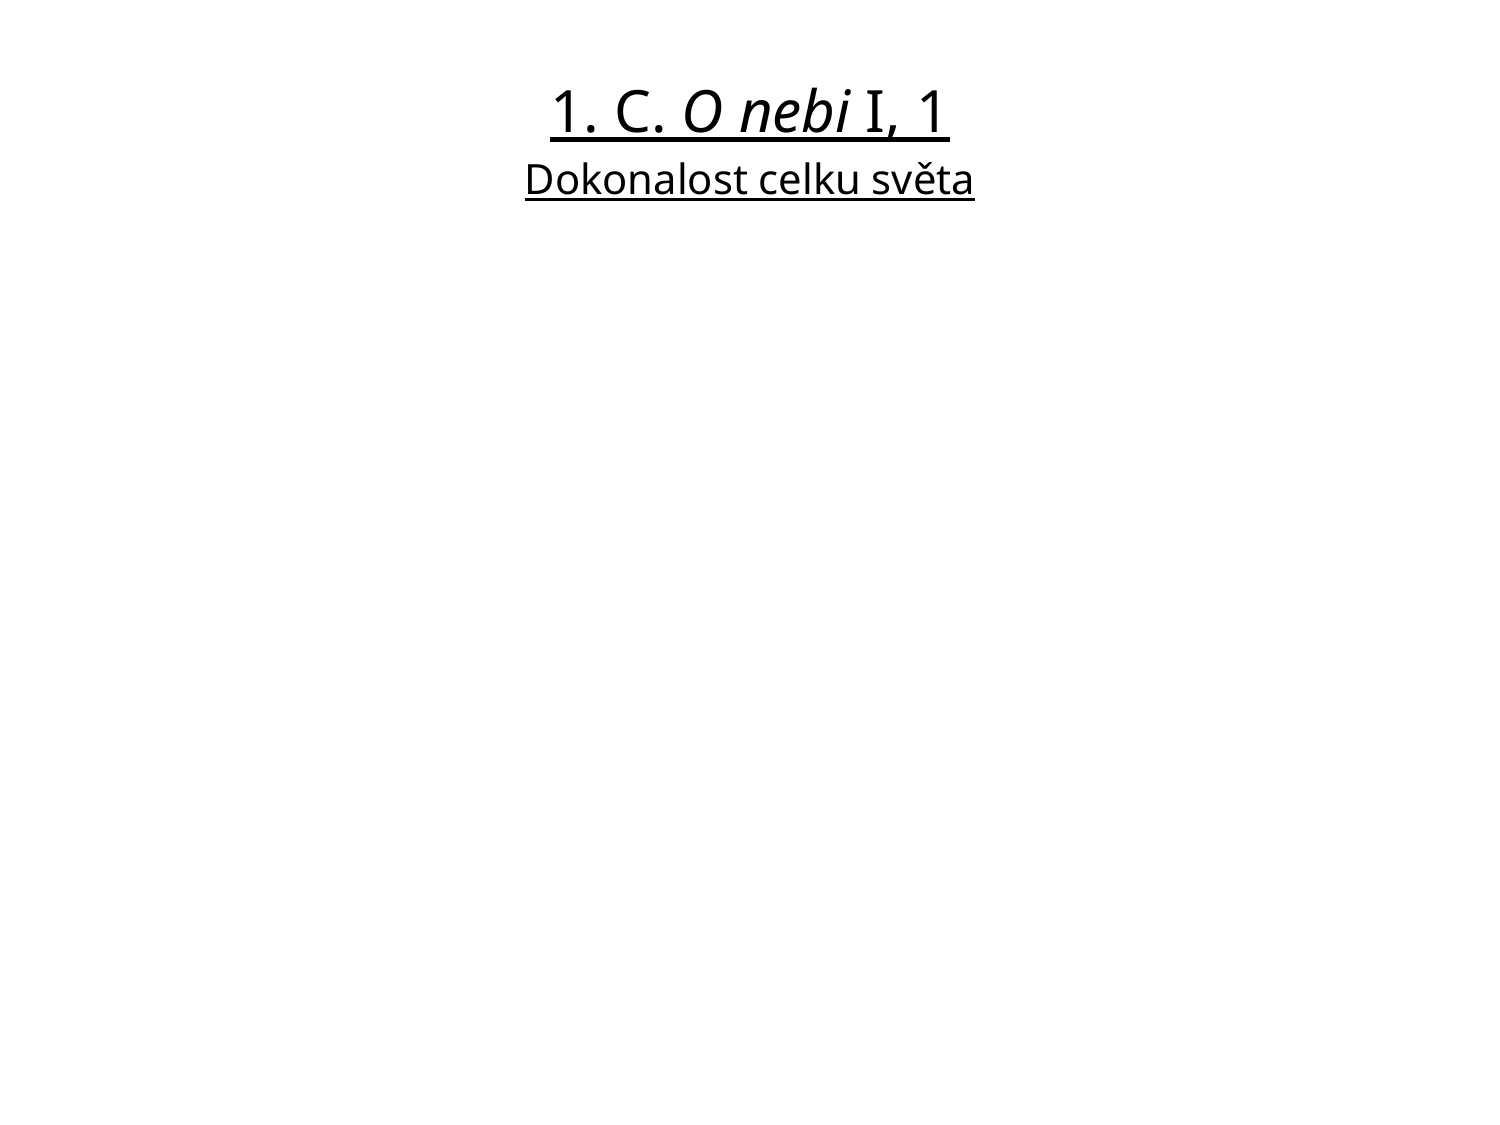

# 1. C. O nebi I, 1 Dokonalost celku světa